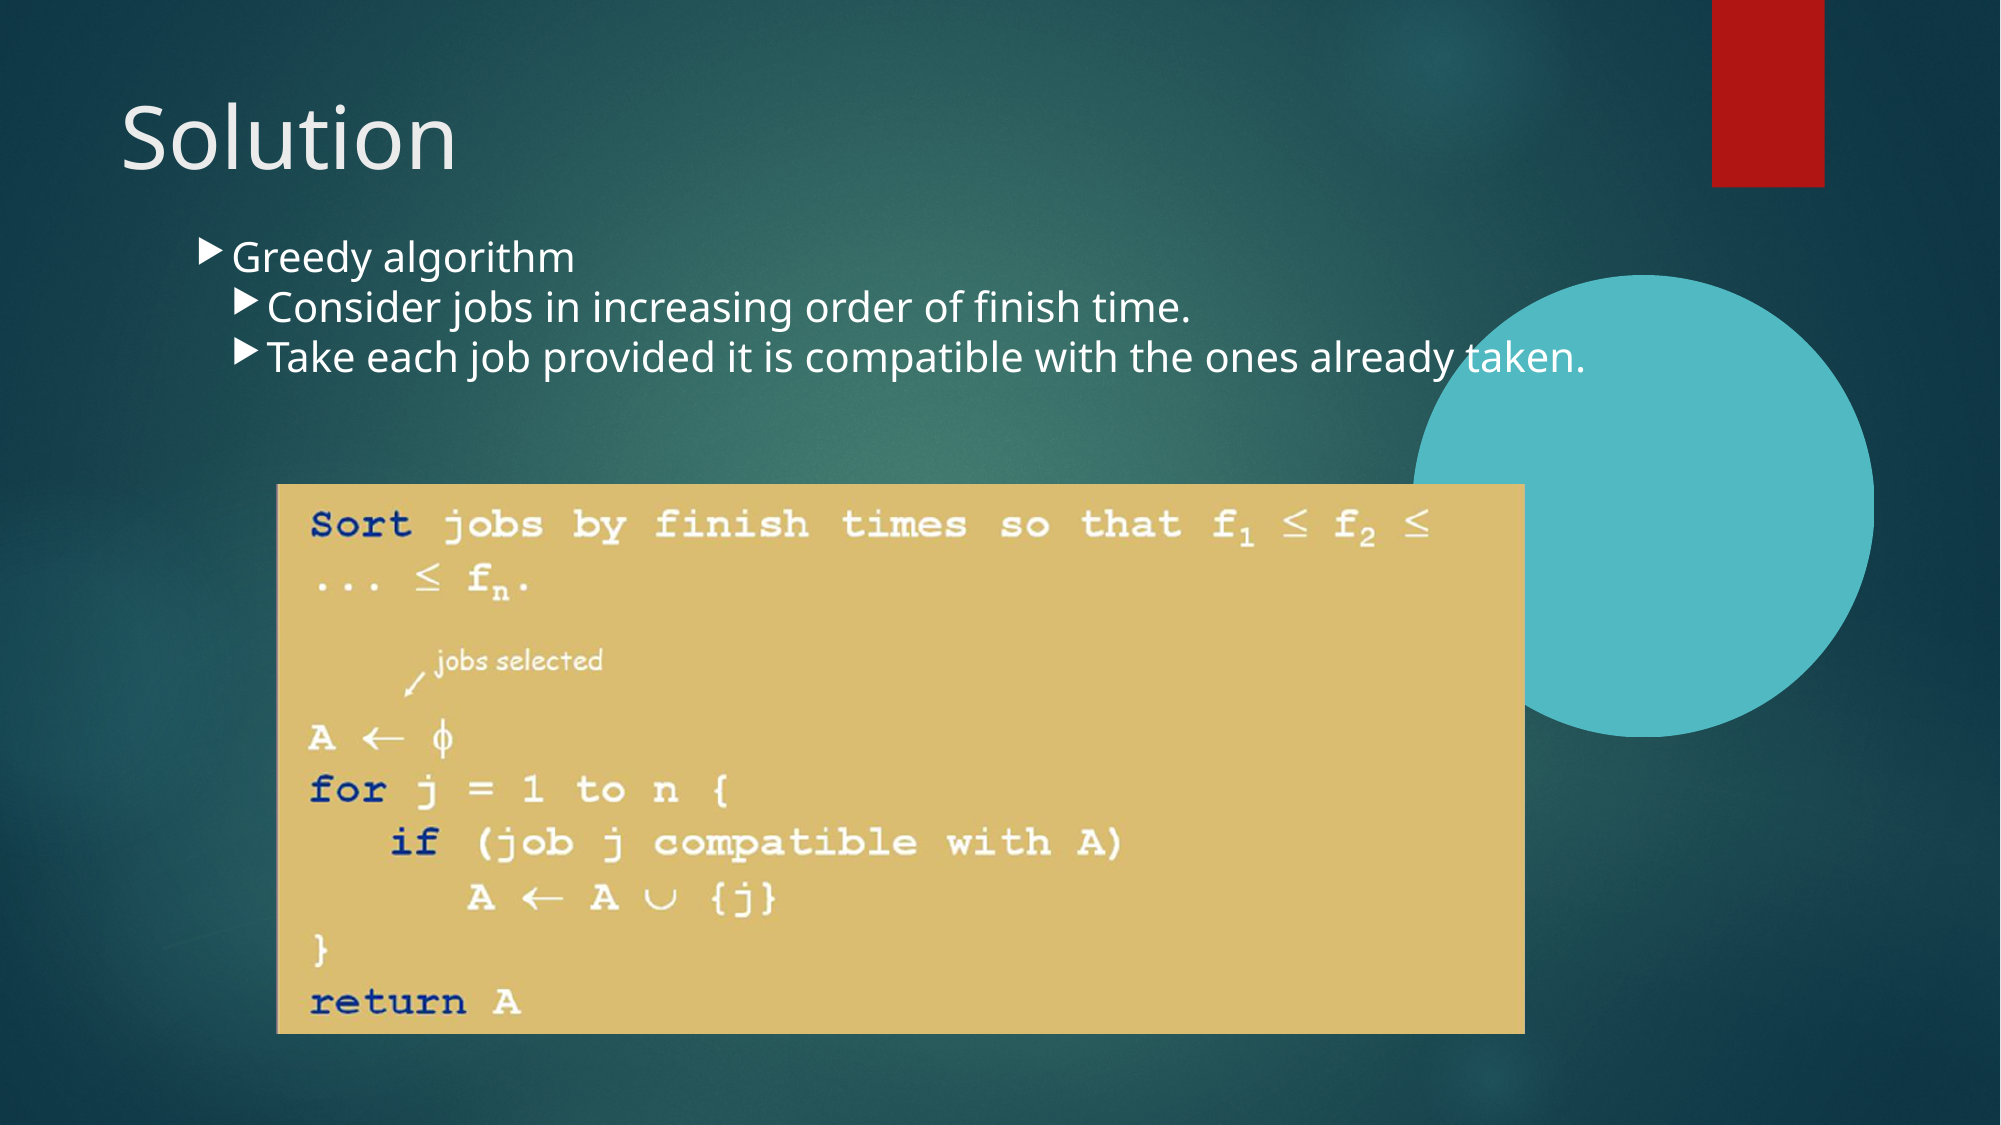

Solution
Greedy algorithm
Consider jobs in increasing order of finish time.
Take each job provided it is compatible with the ones already taken.